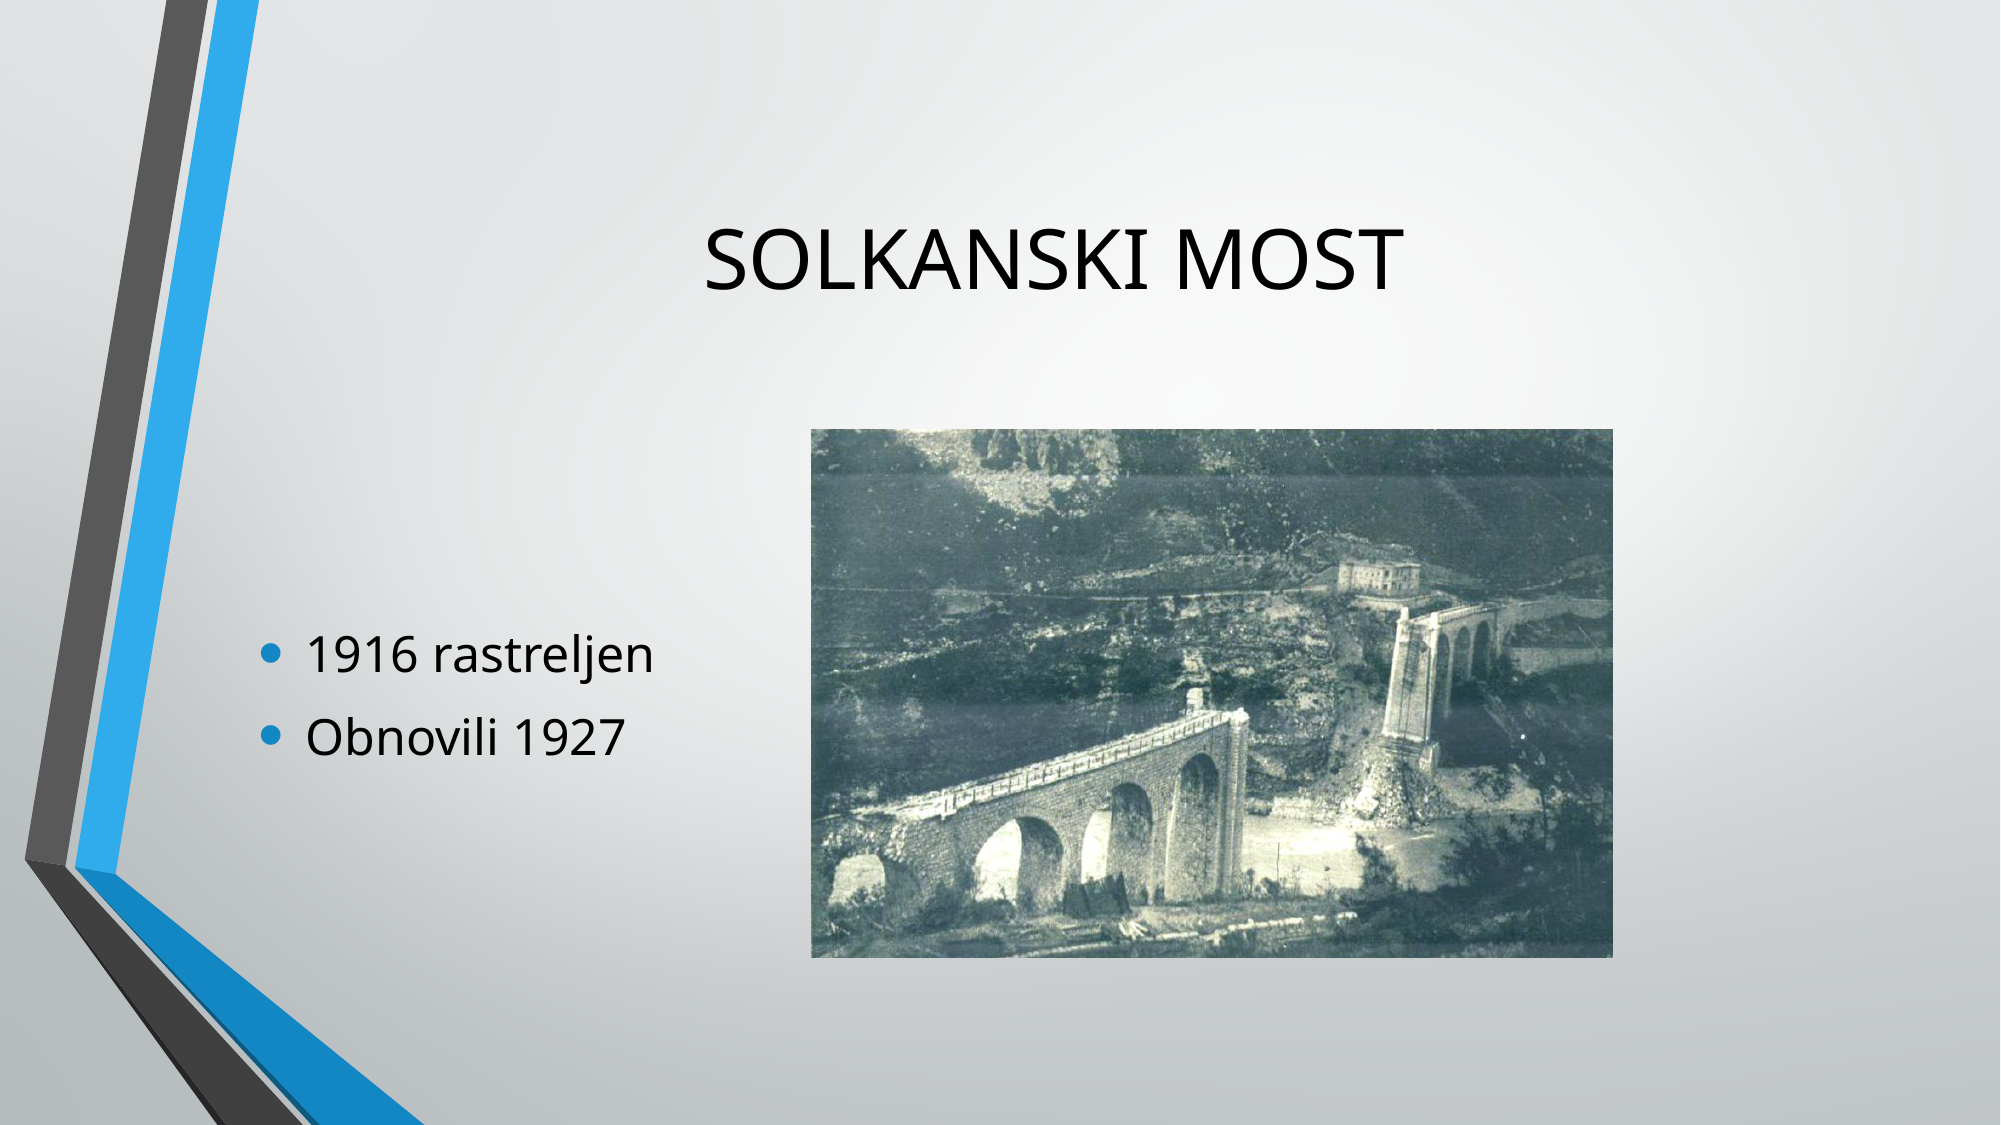

# SOLKANSKI MOST
1916 rastreljen
Obnovili 1927